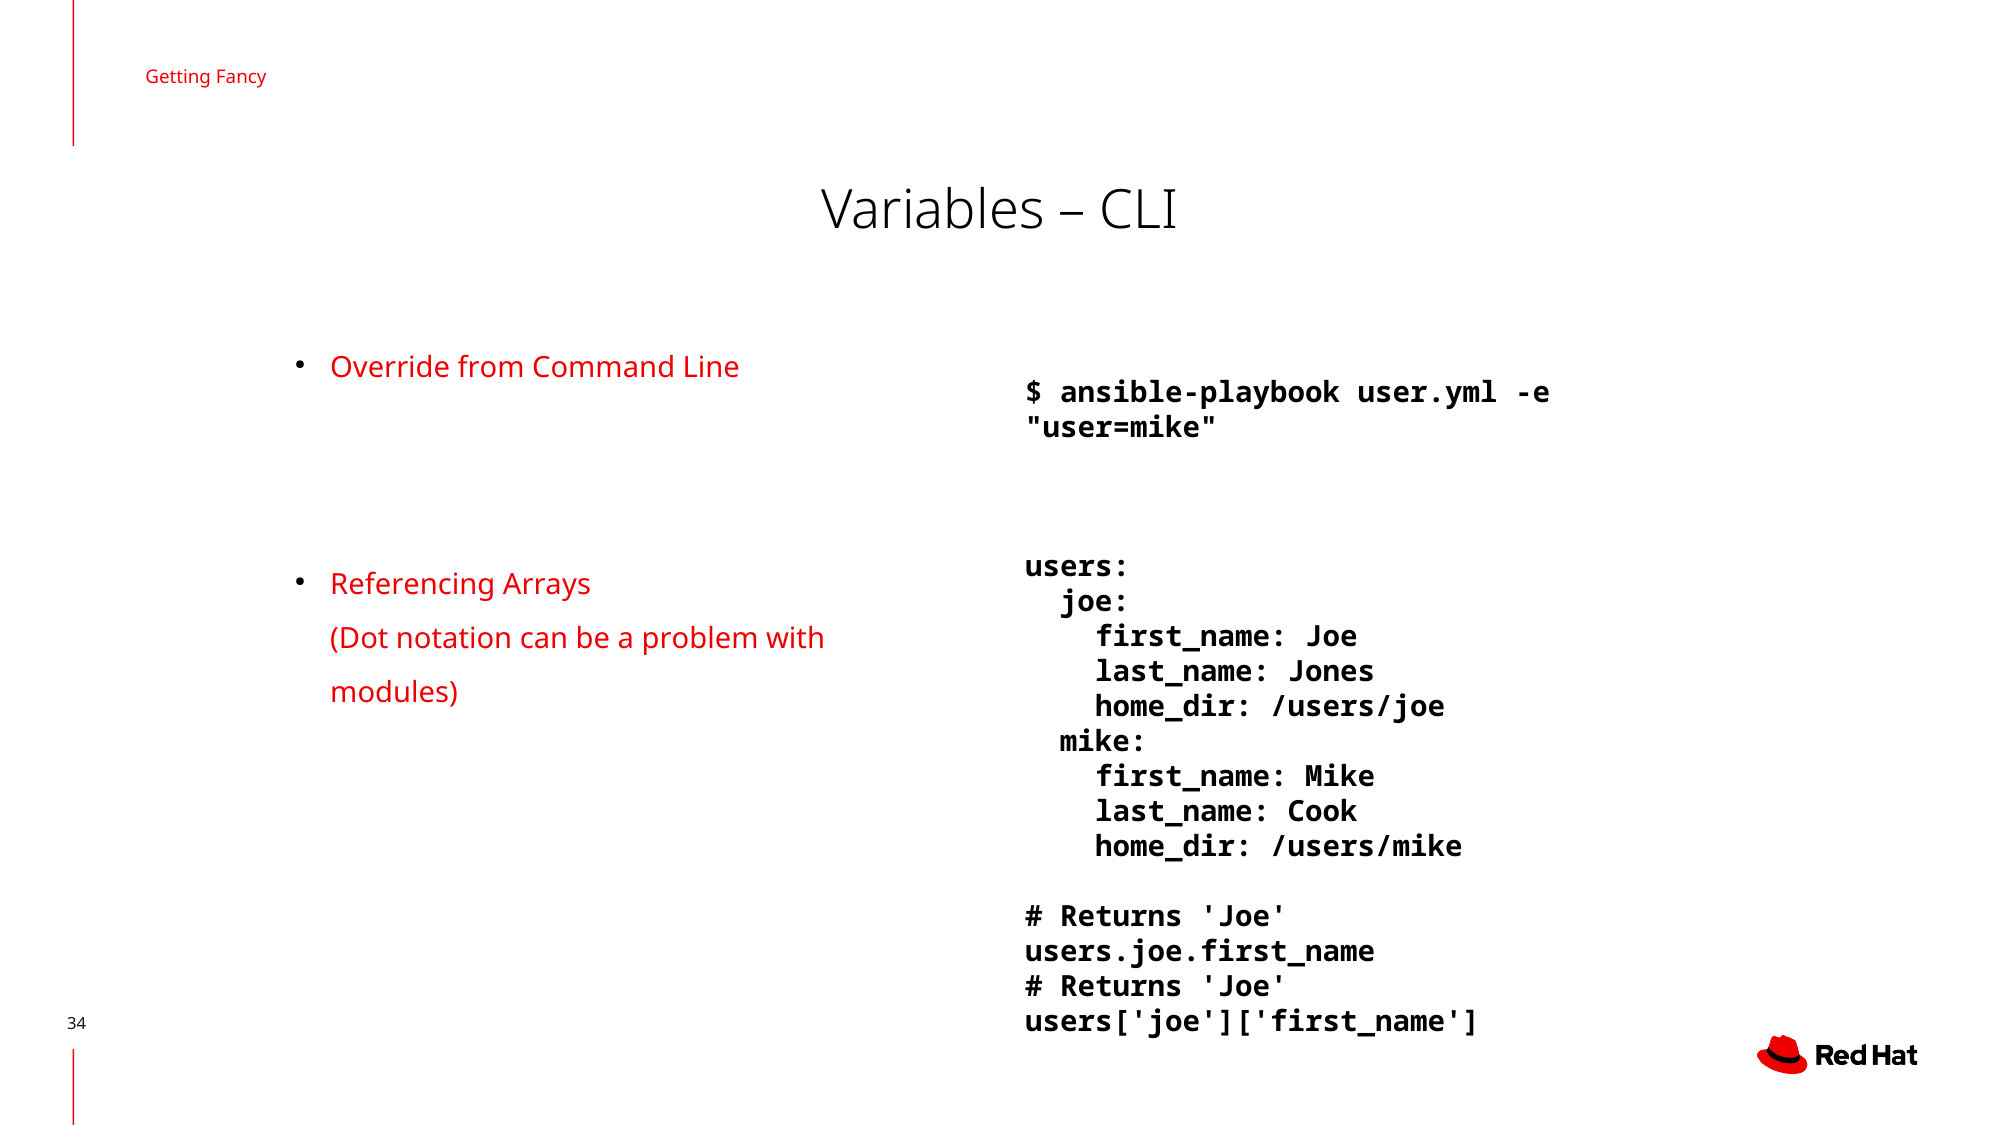

Getting Fancy
# Variables – CLI
Override from Command Line
Referencing Arrays
(Dot notation can be a problem with modules)
$ ansible-playbook user.yml -e "user=mike"
users:
 joe:
 first_name: Joe
 last_name: Jones
 home_dir: /users/joe
 mike:
 first_name: Mike
 last_name: Cook
 home_dir: /users/mike
# Returns 'Joe'
users.joe.first_name
# Returns 'Joe'
users['joe']['first_name']
34